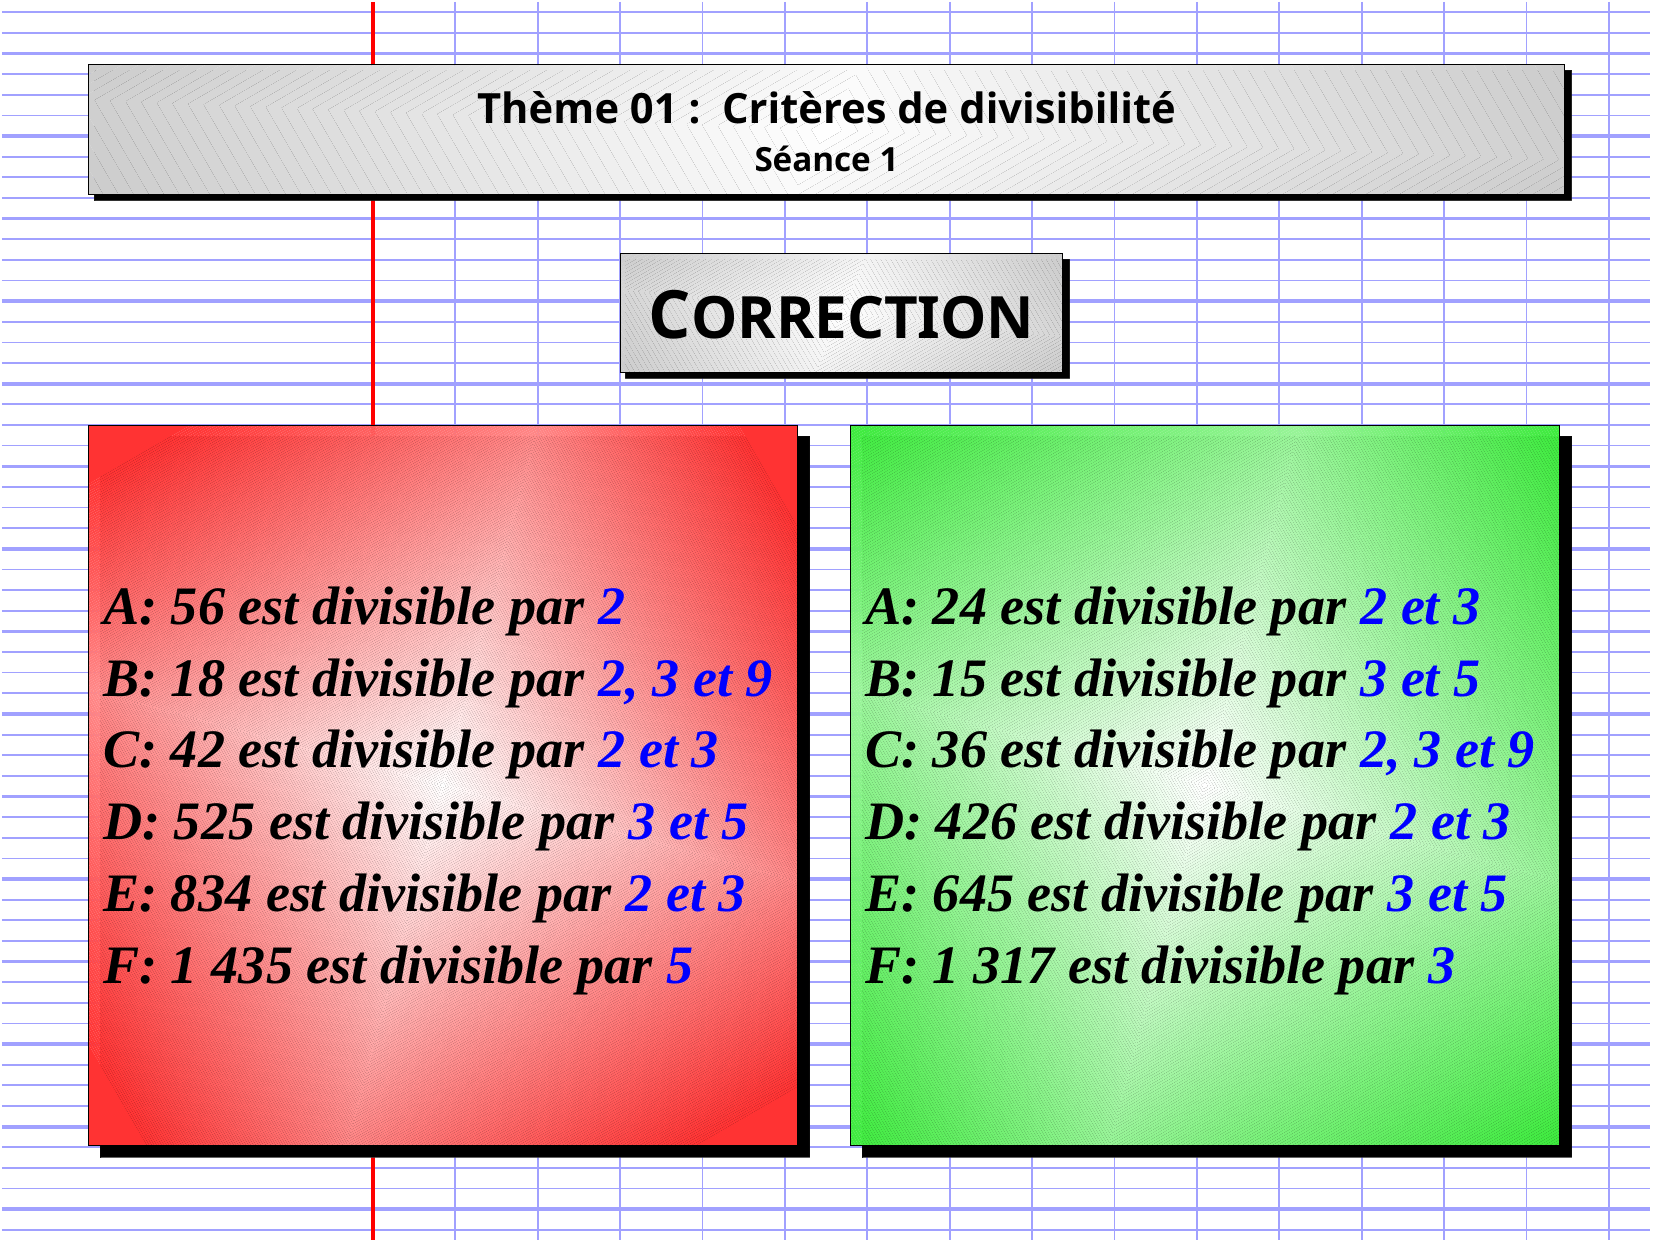

Thème 01 : Critères de divisibilité
Séance 1
CORRECTION
A: 56 est divisible par 2
B: 18 est divisible par 2, 3 et 9
C: 42 est divisible par 2 et 3
D: 525 est divisible par 3 et 5
E: 834 est divisible par 2 et 3
F: 1 435 est divisible par 5
A: 24 est divisible par 2 et 3
B: 15 est divisible par 3 et 5
C: 36 est divisible par 2, 3 et 9
D: 426 est divisible par 2 et 3
E: 645 est divisible par 3 et 5
F: 1 317 est divisible par 3